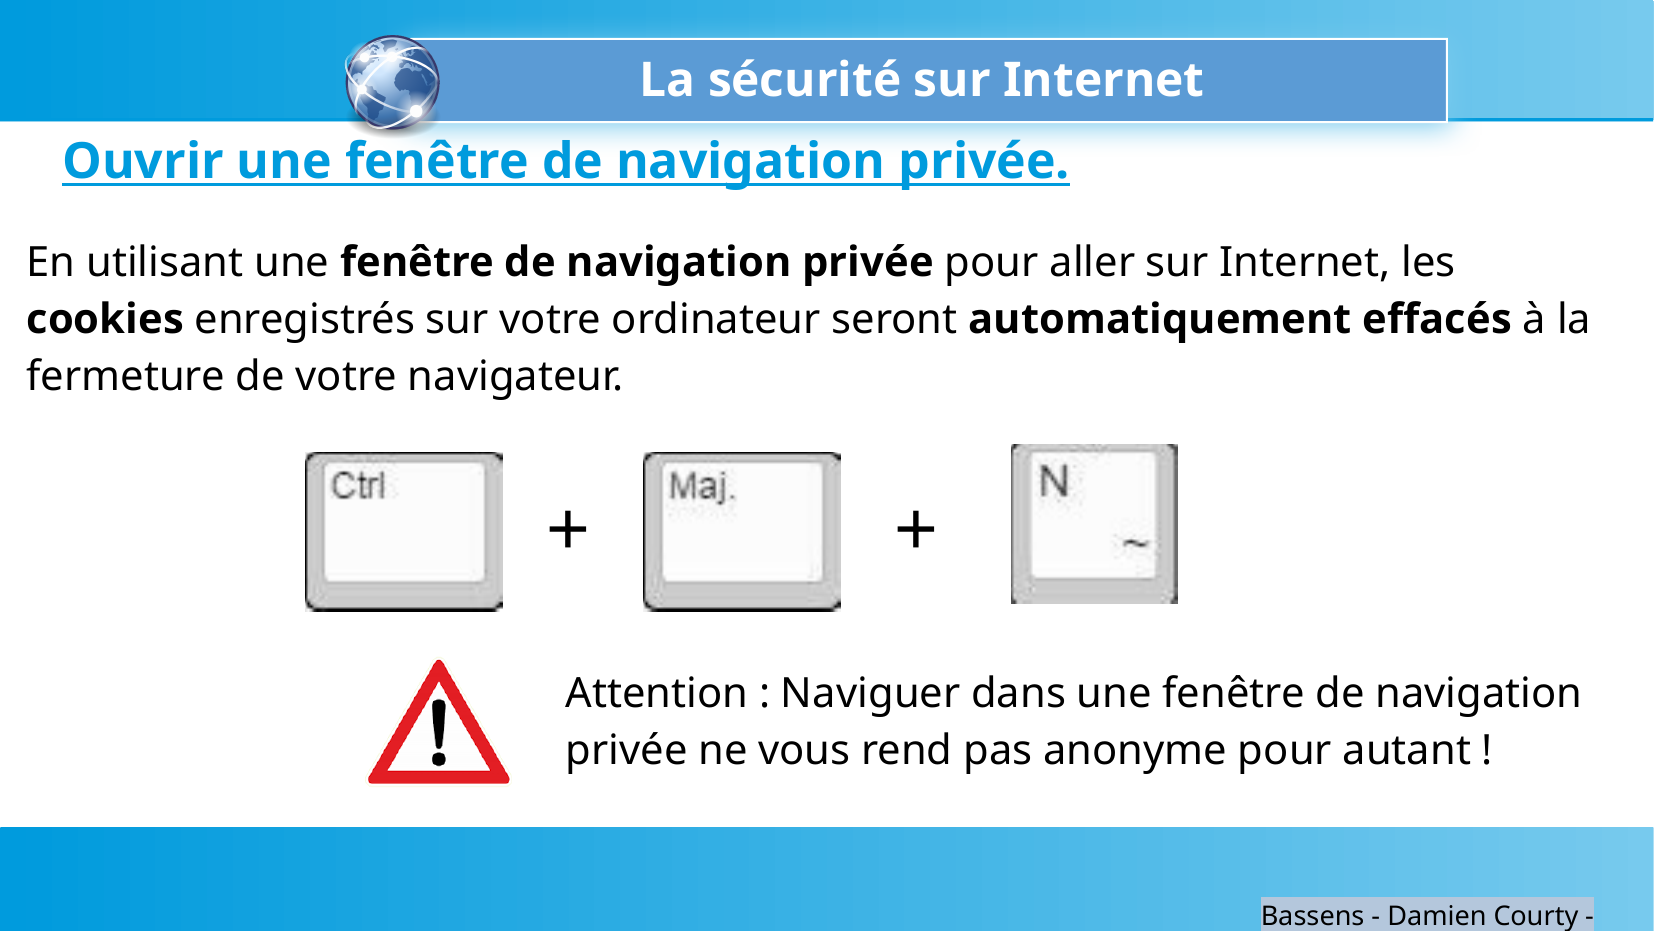

La sécurité sur Internet
Ouvrir une fenêtre de navigation privée.
+
+
En utilisant une fenêtre de navigation privée pour aller sur Internet, les cookies enregistrés sur votre ordinateur seront automatiquement effacés à la fermeture de votre navigateur.
Attention : Naviguer dans une fenêtre de navigation privée ne vous rend pas anonyme pour autant !
Bassens - Damien Courty - 2024